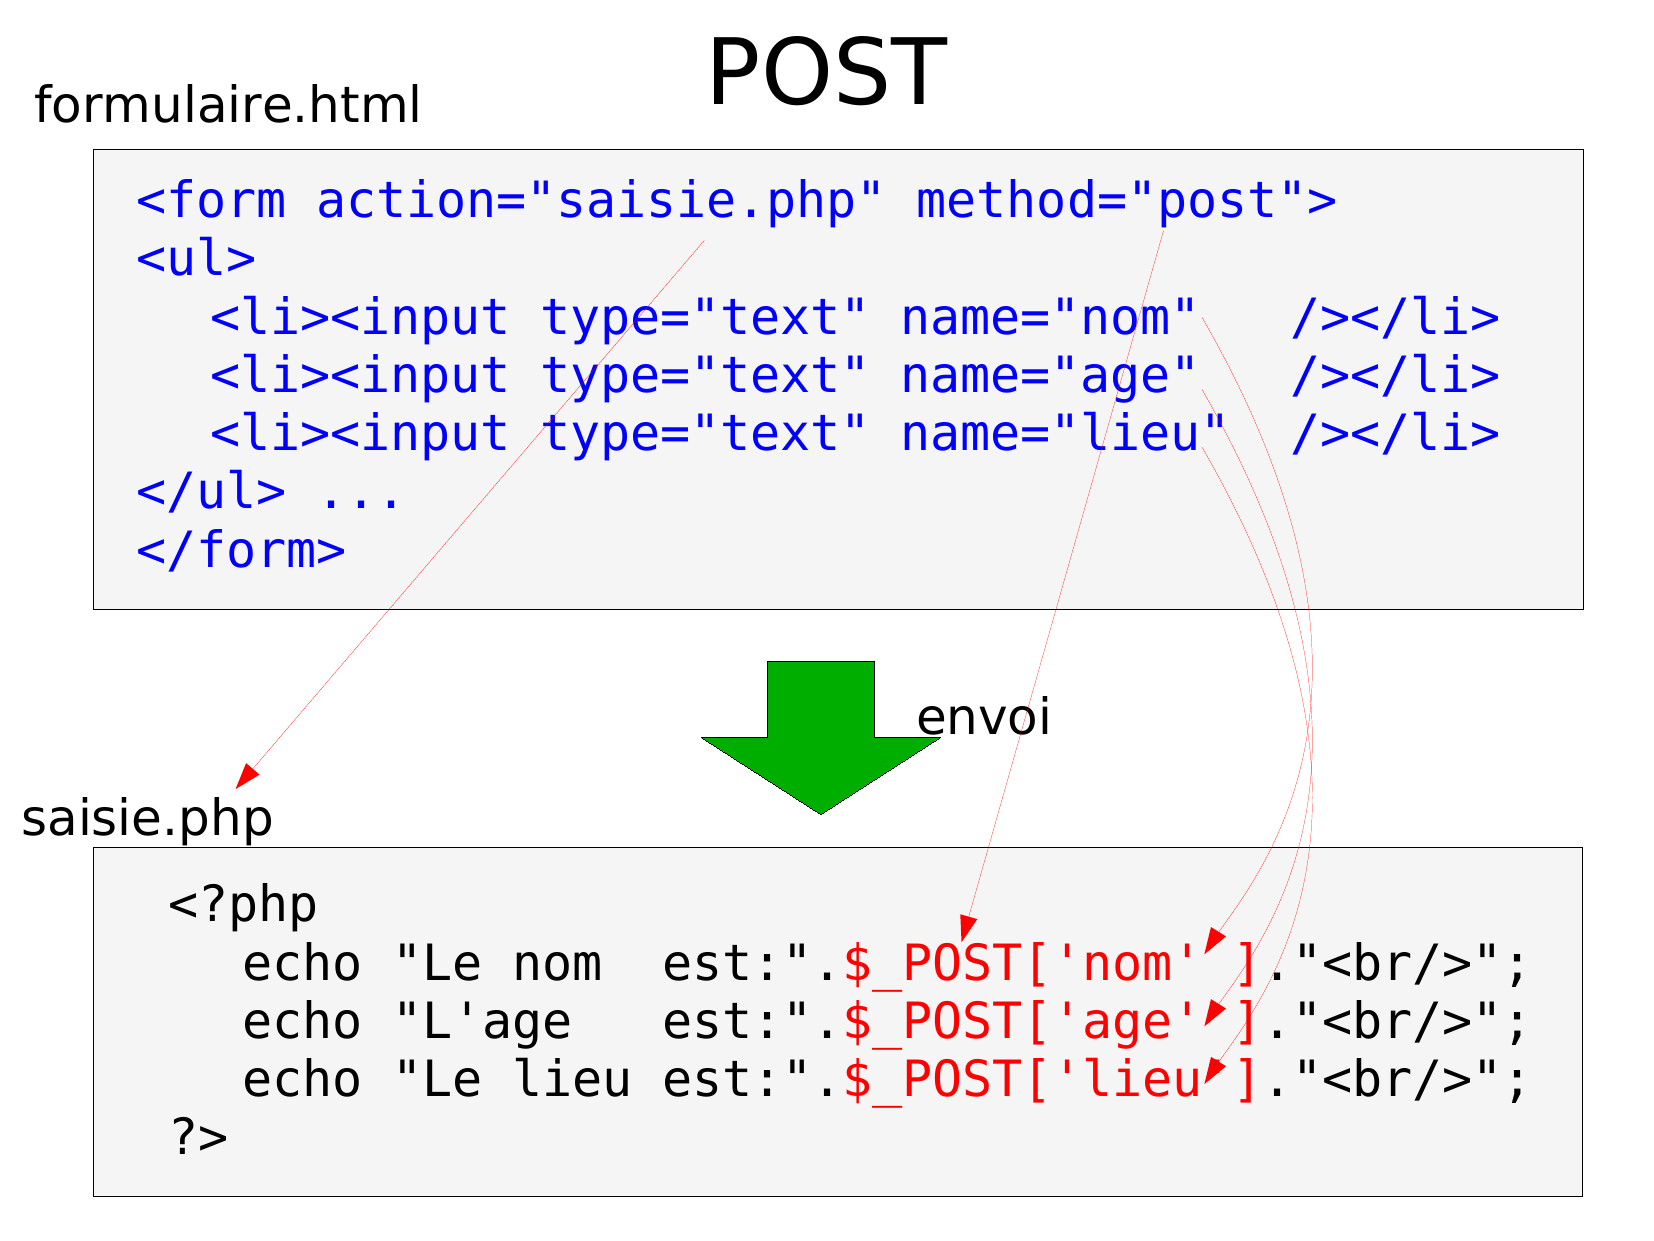

# POST
formulaire.html
<form action="saisie.php" method="post">
<ul>
	<li><input type="text" name="nom" /></li>
	<li><input type="text" name="age" /></li>
	<li><input type="text" name="lieu" /></li>
</ul> ...
</form>
envoi
saisie.php
<?php
	echo "Le nom est:".$_POST['nom' ]."<br/>";
	echo "L'age est:".$_POST['age' ]."<br/>";
 	echo "Le lieu est:".$_POST['lieu']."<br/>";
?>